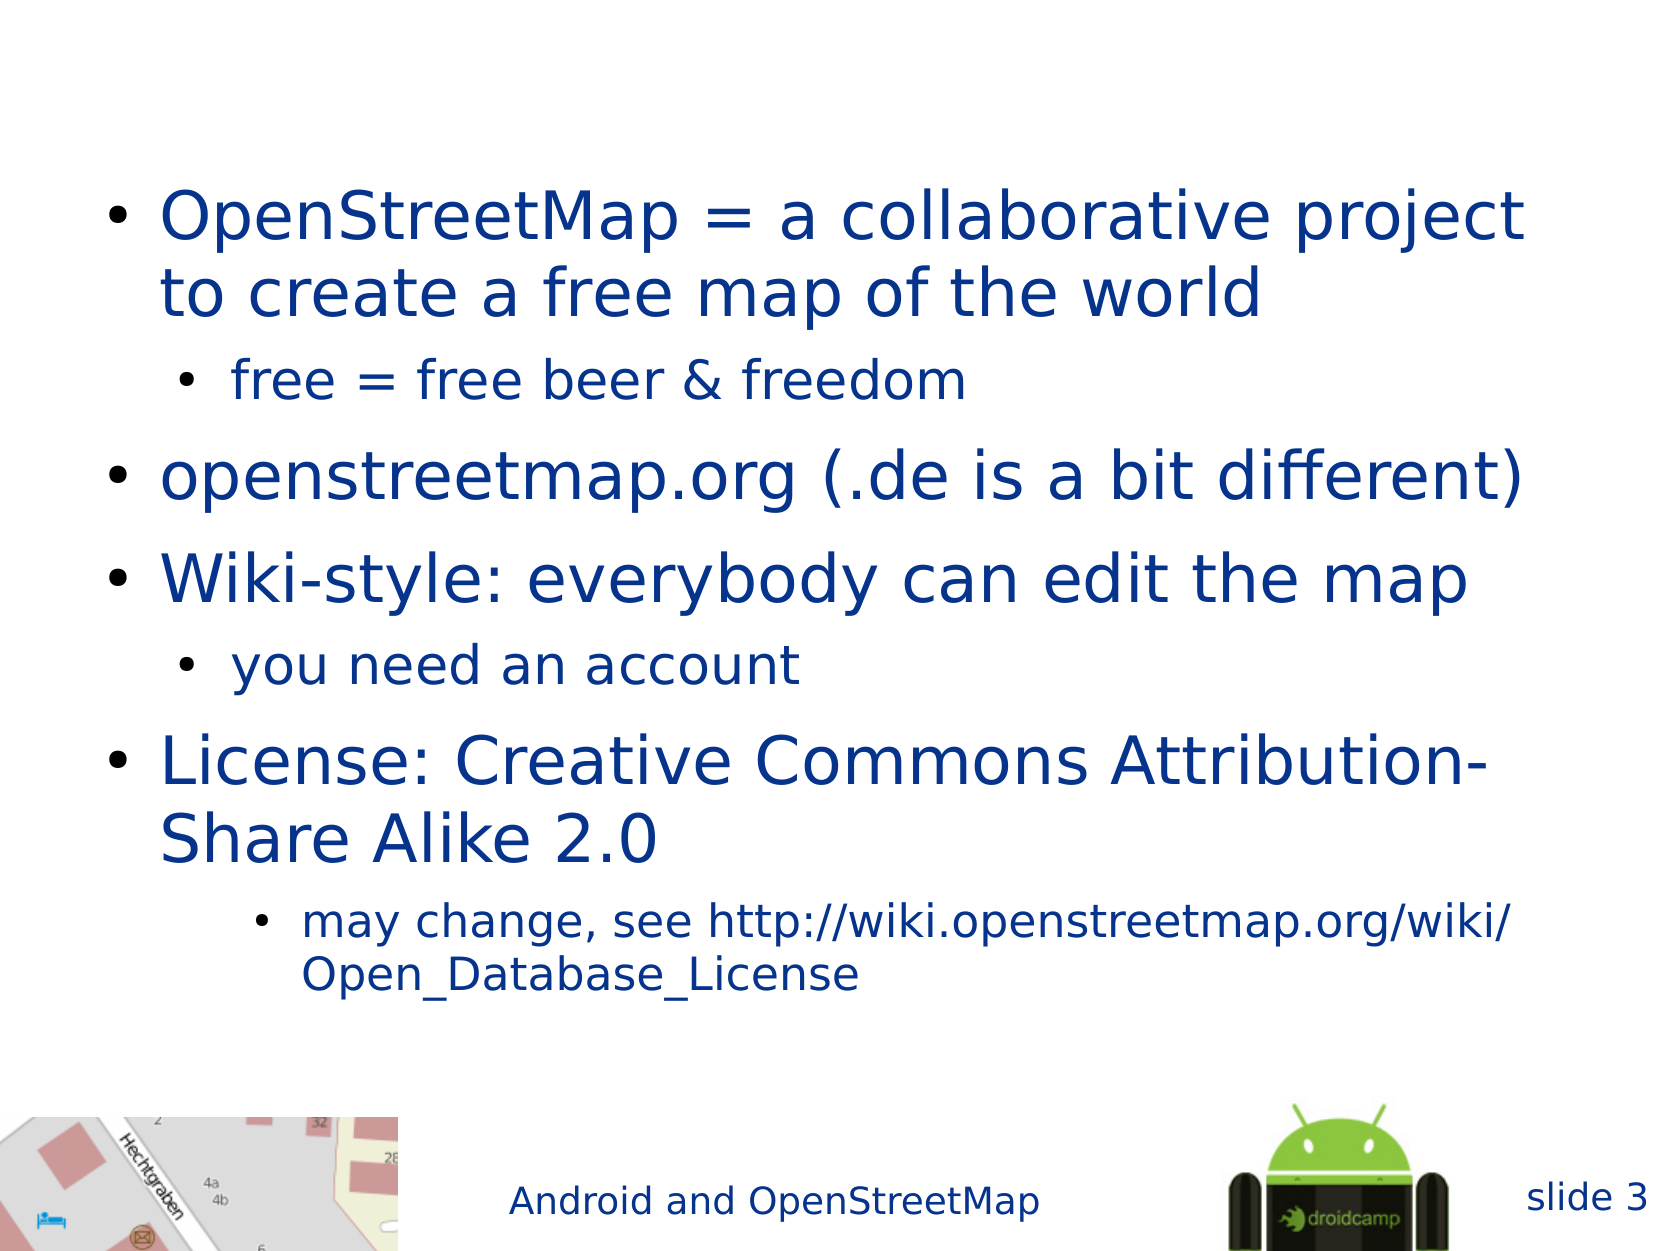

# Introduction
OpenStreetMap = a collaborative project to create a free map of the world
free = free beer & freedom
openstreetmap.org (.de is a bit different)
Wiki-style: everybody can edit the map
you need an account
License: Creative Commons Attribution-Share Alike 2.0
may change, see http://wiki.openstreetmap.org/wiki/
Open_Database_License
3
Title (to be modified under View - Footer)